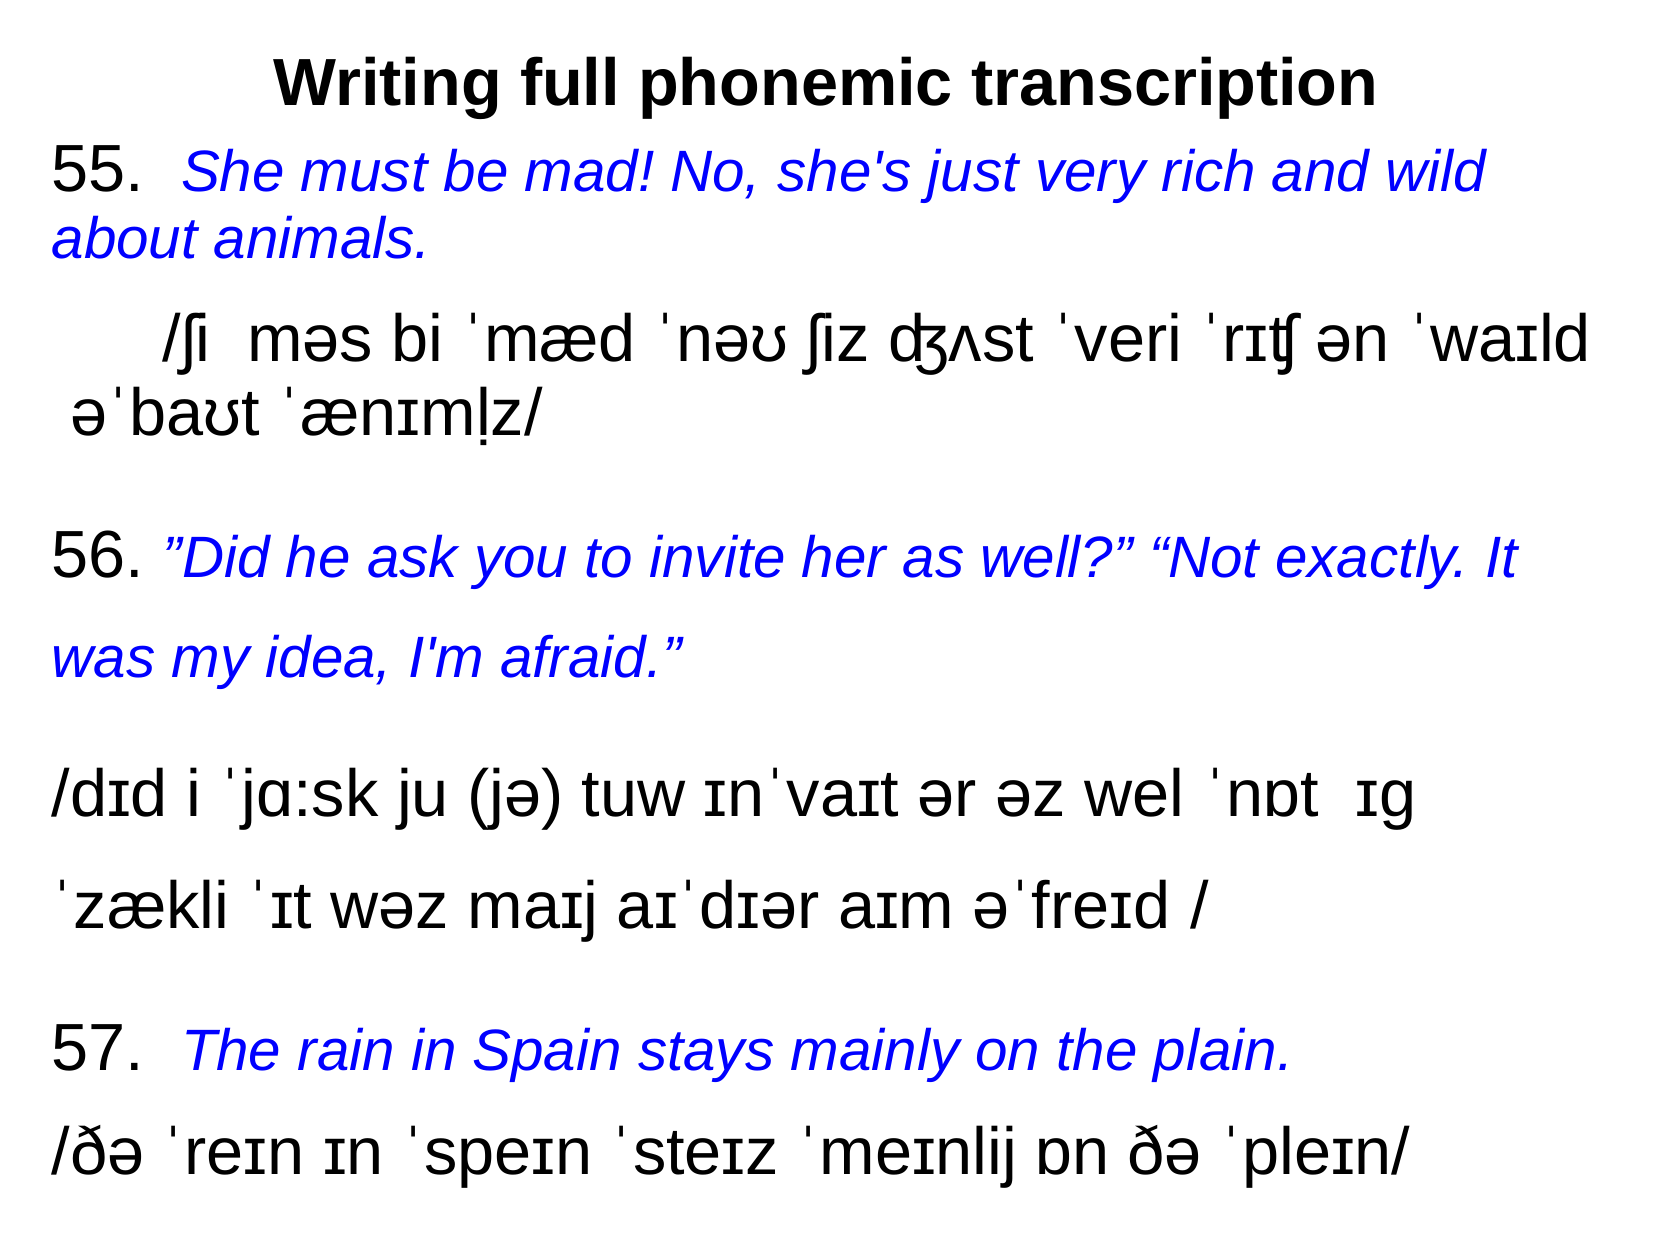

# Writing full phonemic transcription
55. She must be mad! No, she's just very rich and wild about animals.
 /ʃi məs bi ˈmæd ˈnəʊ ʃiz ʤʌst ˈveri ˈrɪʧ ən ˈwaɪld əˈbaʊt ˈænɪmḷz/
56. ”Did he ask you to invite her as well?” “Not exactly. It was my idea, I'm afraid.”
/dɪd i ˈjɑ:sk ju (jə) tuw ɪnˈvaɪt ər əz wel ˈnɒt ɪgˈzækli ˈɪt wəz maɪj aɪˈdɪər aɪm əˈfreɪd /
57. The rain in Spain stays mainly on the plain.
/ðə ˈreɪn ɪn ˈspeɪn ˈsteɪz ˈmeɪnlij ɒn ðə ˈpleɪn/